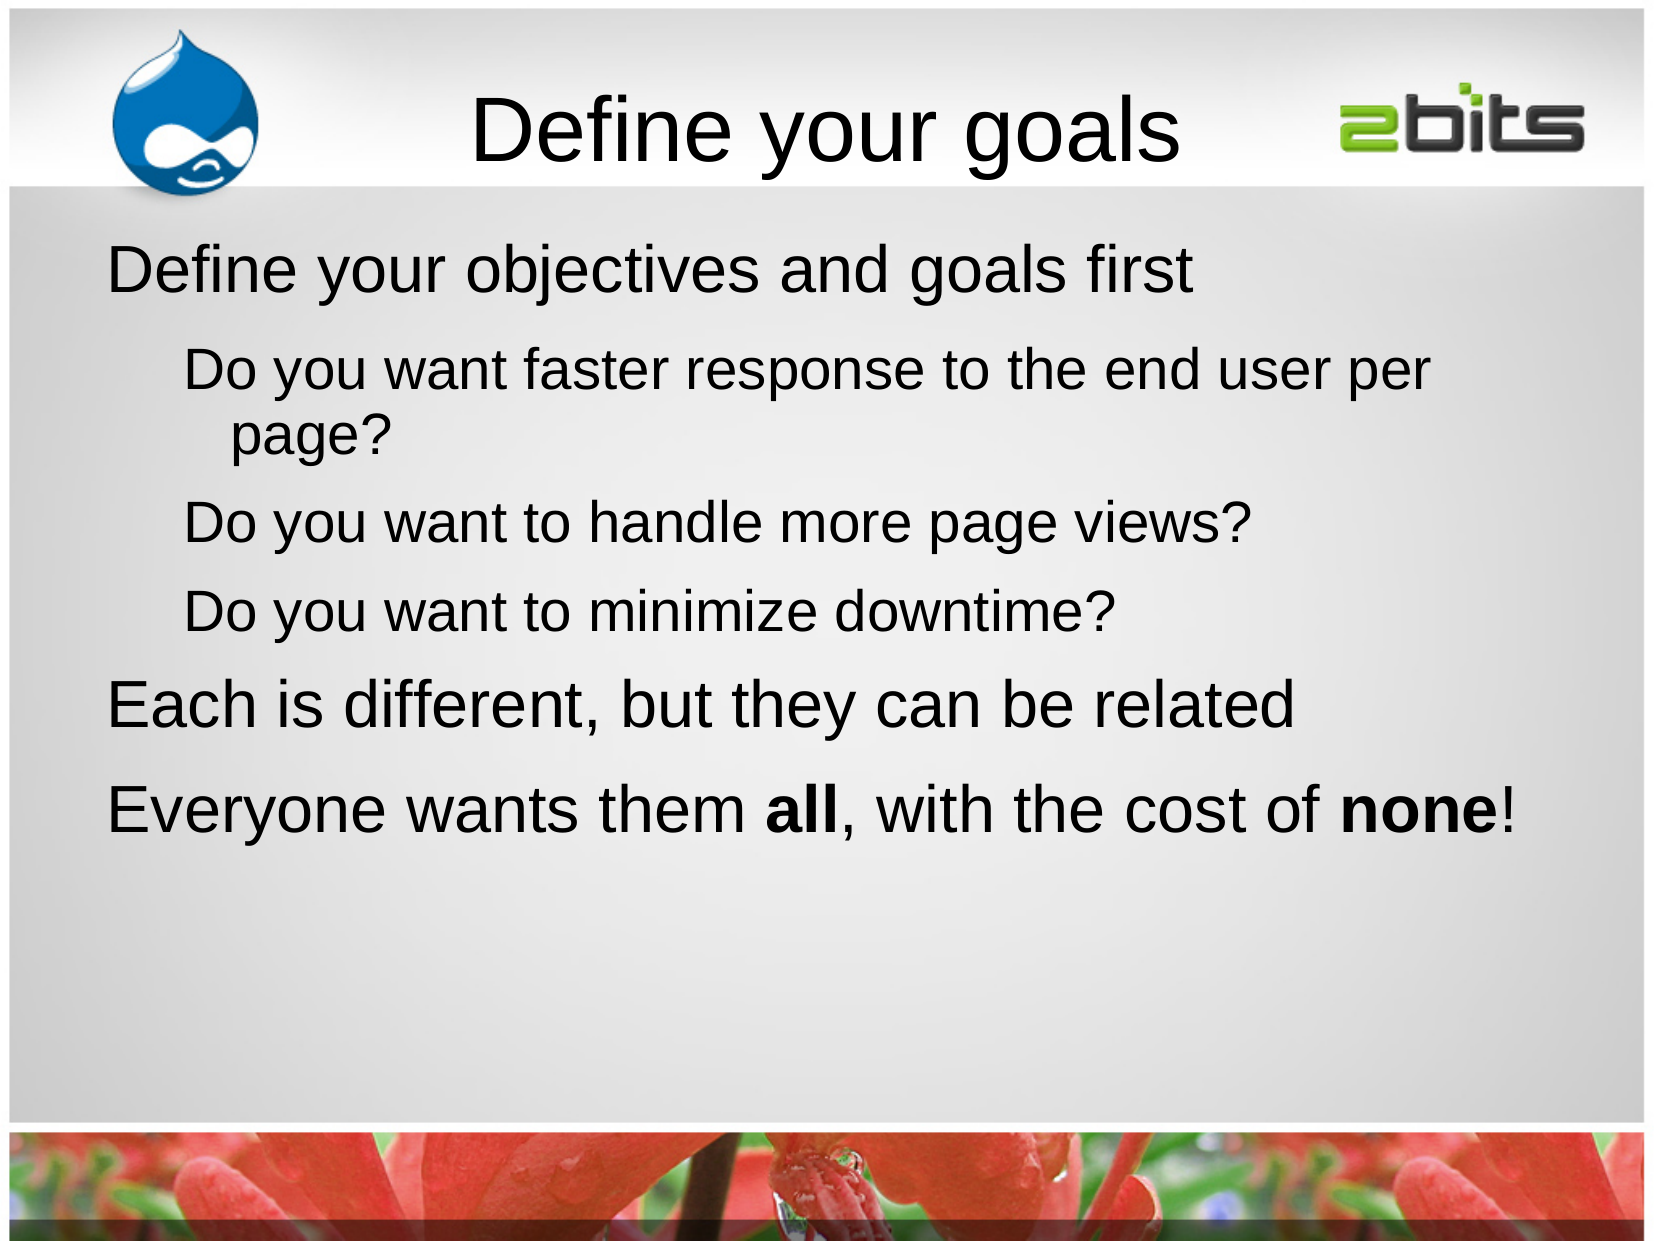

# Define your goals
Define your objectives and goals first
Do you want faster response to the end user per page?
Do you want to handle more page views?
Do you want to minimize downtime?
Each is different, but they can be related
Everyone wants them all, with the cost of none!